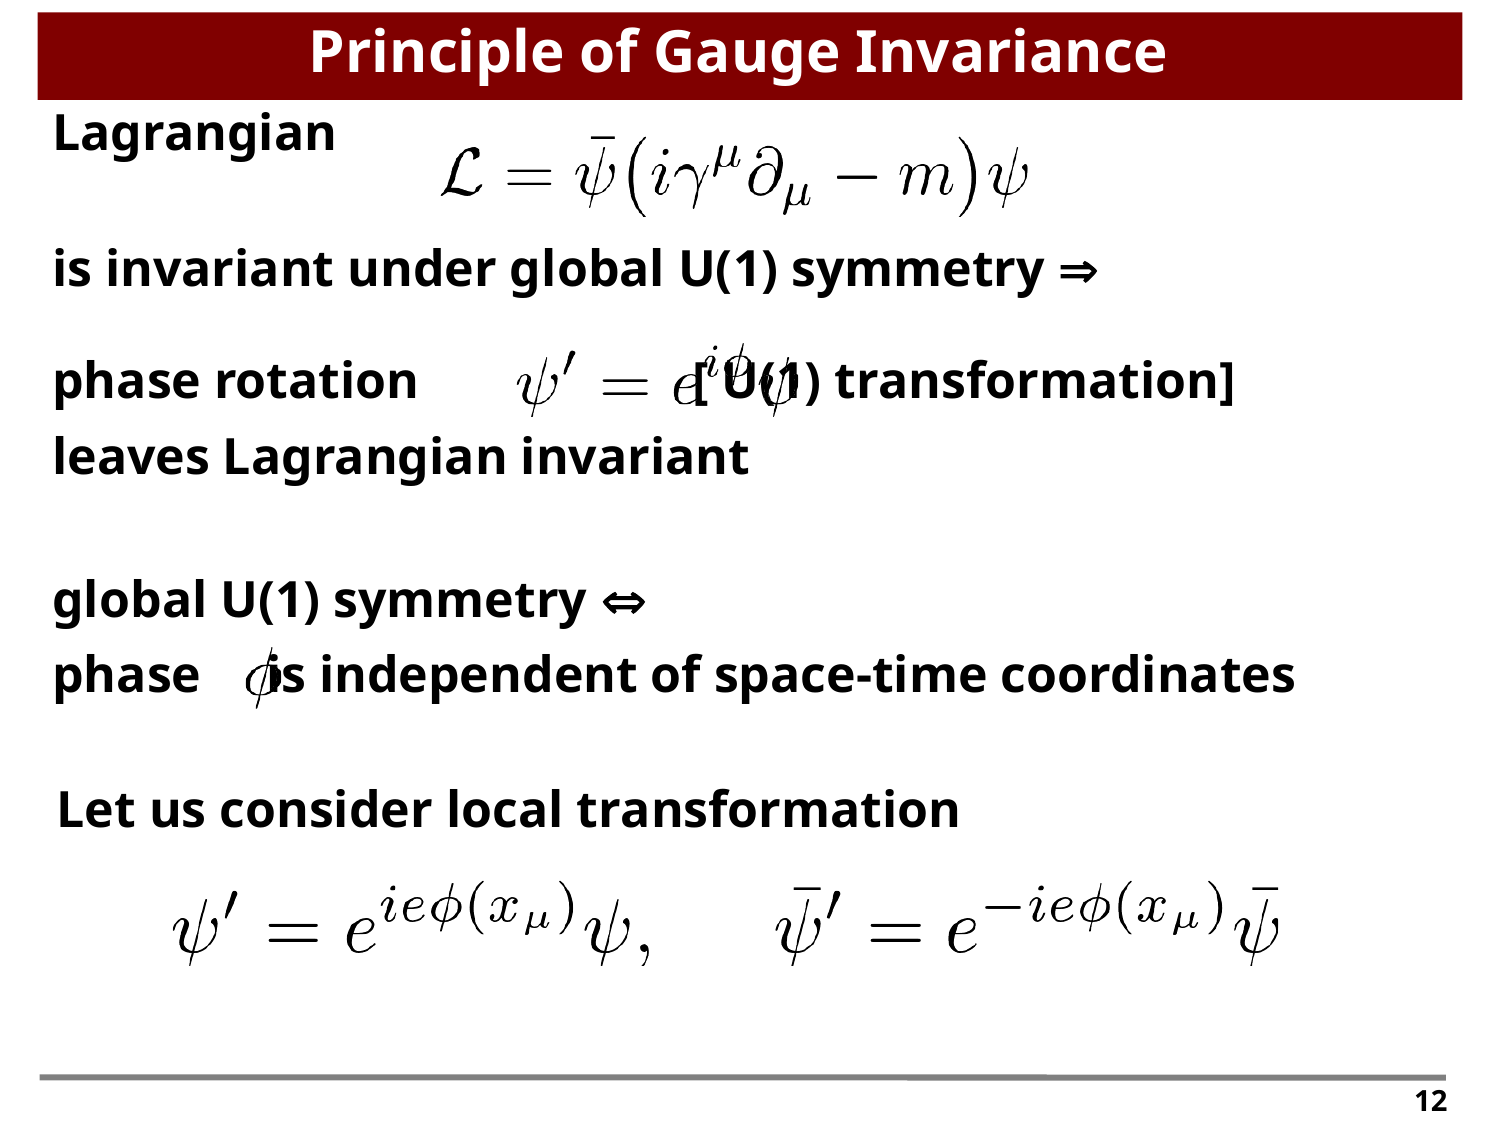

# Principle of Gauge Invariance
Lagrangian
is invariant under global U(1) symmetry Þ
phase rotation [ U(1) transformation]
leaves Lagrangian invariant
global U(1) symmetry Û
phase is independent of space-time coordinates
Let us consider local transformation